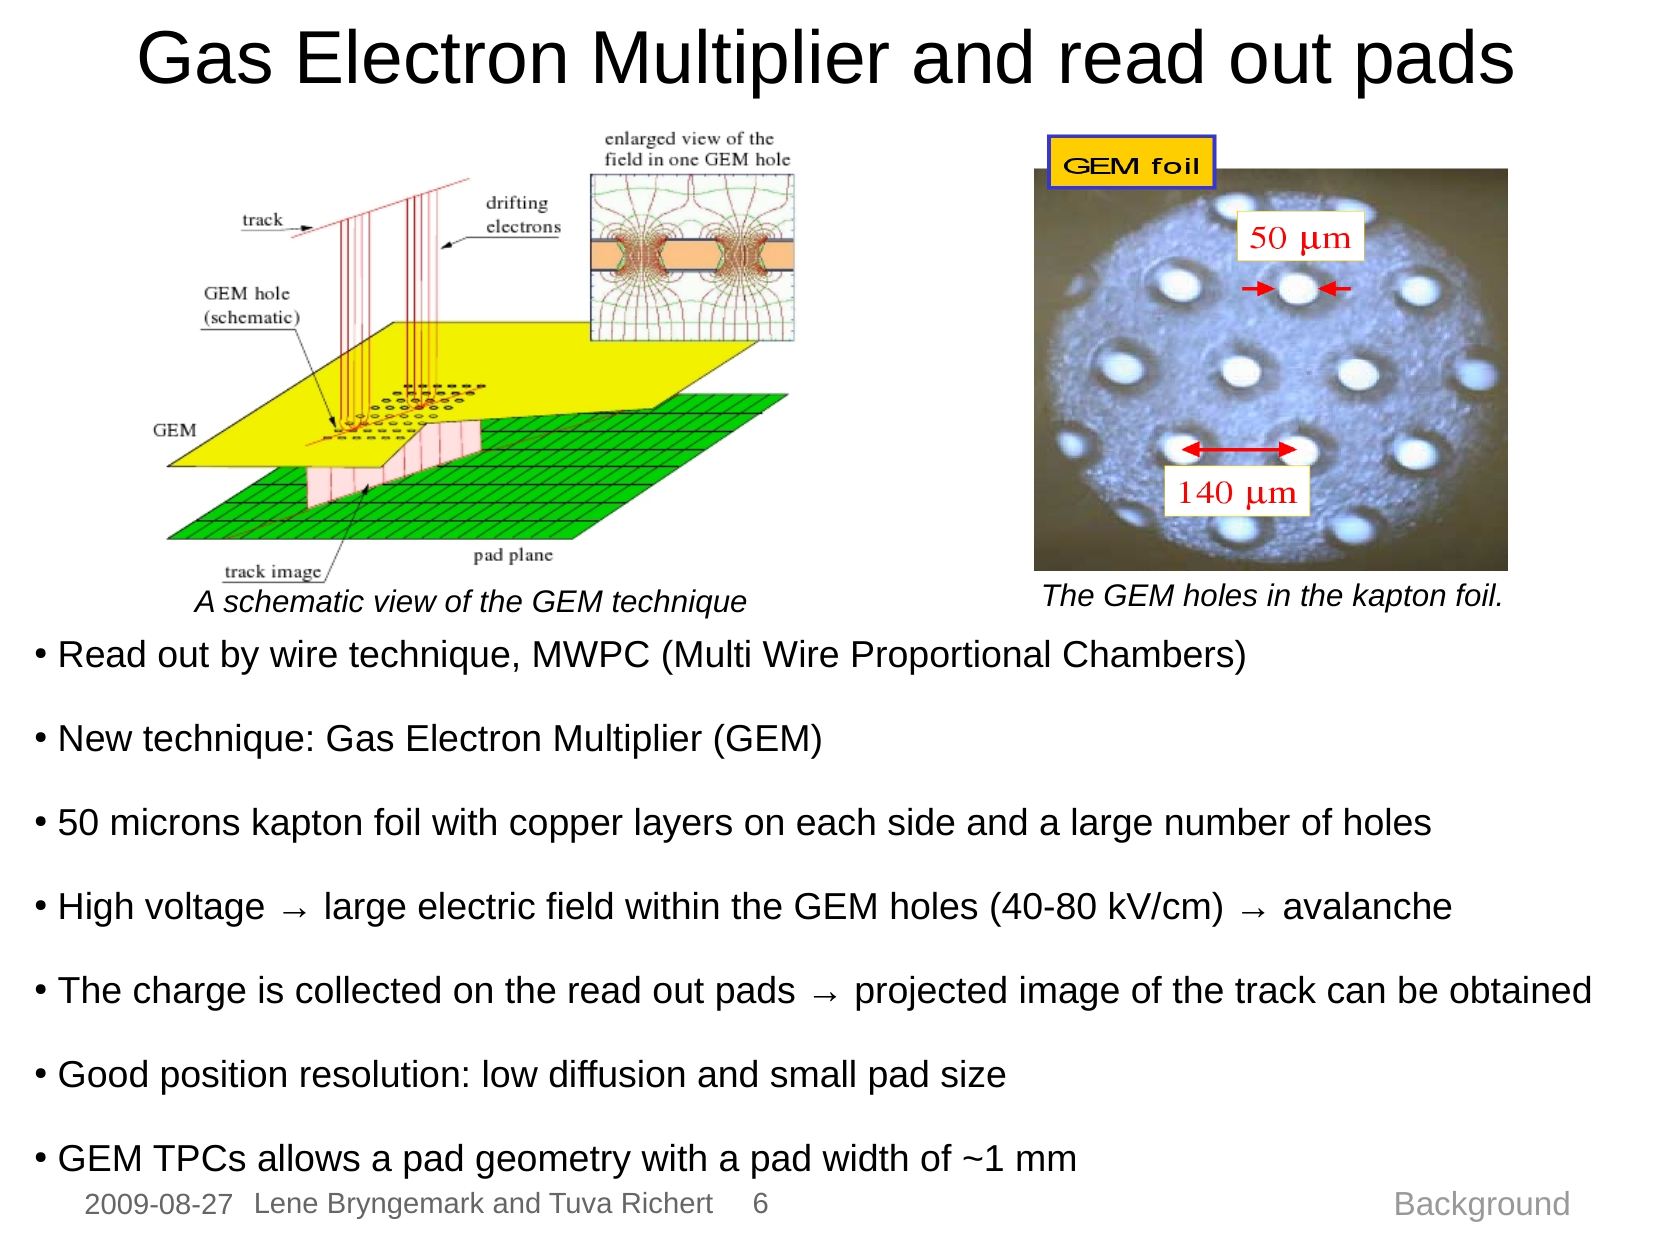

Gas Electron Multiplier and read out pads
The GEM holes in the kapton foil.
A schematic view of the GEM technique
 Read out by wire technique, MWPC (Multi Wire Proportional Chambers)
 New technique: Gas Electron Multiplier (GEM)
 50 microns kapton foil with copper layers on each side and a large number of holes
 High voltage → large electric field within the GEM holes (40-80 kV/cm) → avalanche
 The charge is collected on the read out pads → projected image of the track can be obtained
 Good position resolution: low diffusion and small pad size
 GEM TPCs allows a pad geometry with a pad width of ~1 mm
# Background
Lene Bryngemark and Tuva Richert
6
2009-08-27